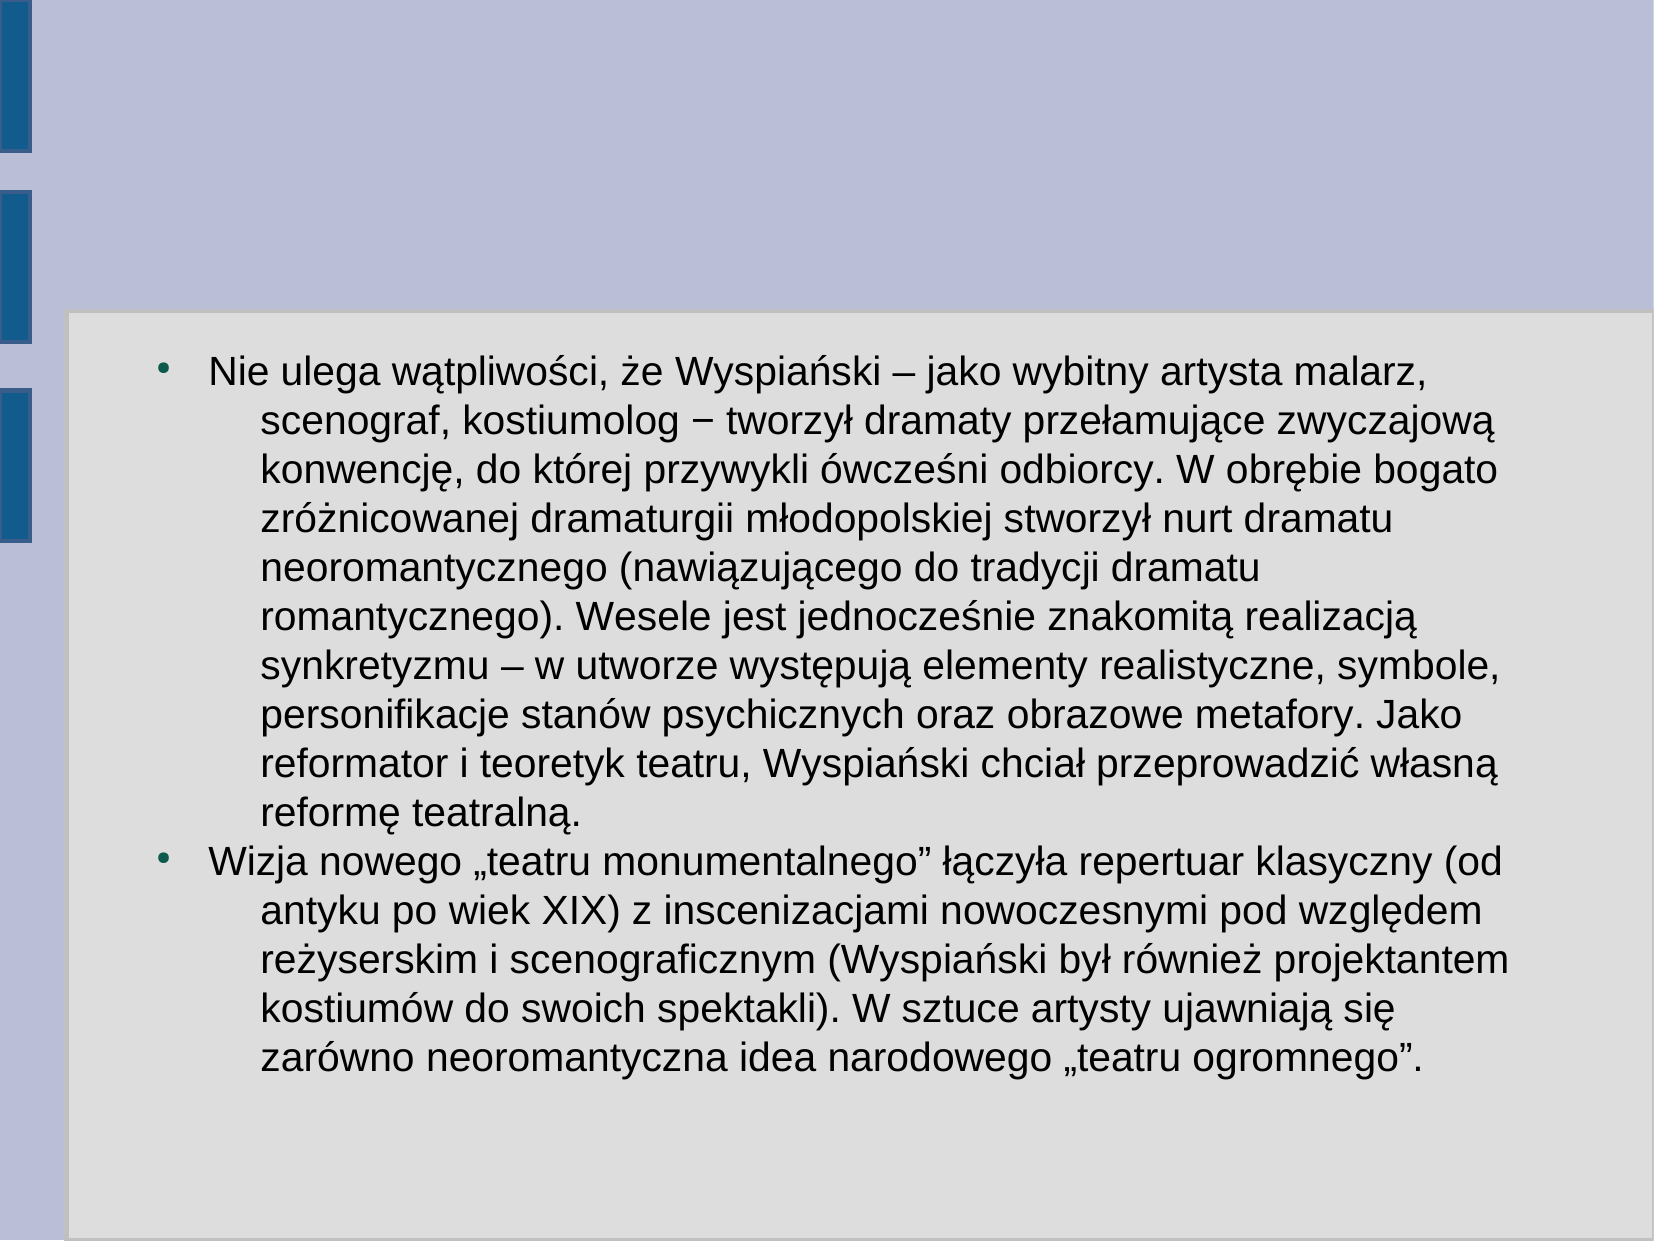

#
Nie ulega wątpliwości, że Wyspiański – jako wybitny artysta malarz, scenograf, kostiumolog − tworzył dramaty przełamujące zwyczajową konwencję, do której przywykli ówcześni odbiorcy. W obrębie bogato zróżnicowanej dramaturgii młodopolskiej stworzył nurt dramatu neoromantycznego (nawiązującego do tradycji dramatu romantycznego). Wesele jest jednocześnie znakomitą realizacją synkretyzmu – w utworze występują elementy realistyczne, symbole, personifikacje stanów psychicznych oraz obrazowe metafory. Jako reformator i teoretyk teatru, Wyspiański chciał przeprowadzić własną reformę teatralną.
Wizja nowego „teatru monumentalnego” łączyła repertuar klasyczny (od antyku po wiek XIX) z inscenizacjami nowoczesnymi pod względem reżyserskim i scenograficznym (Wyspiański był również projektantem kostiumów do swoich spektakli). W sztuce artysty ujawniają się zarówno neoromantyczna idea narodowego „teatru ogromnego”.